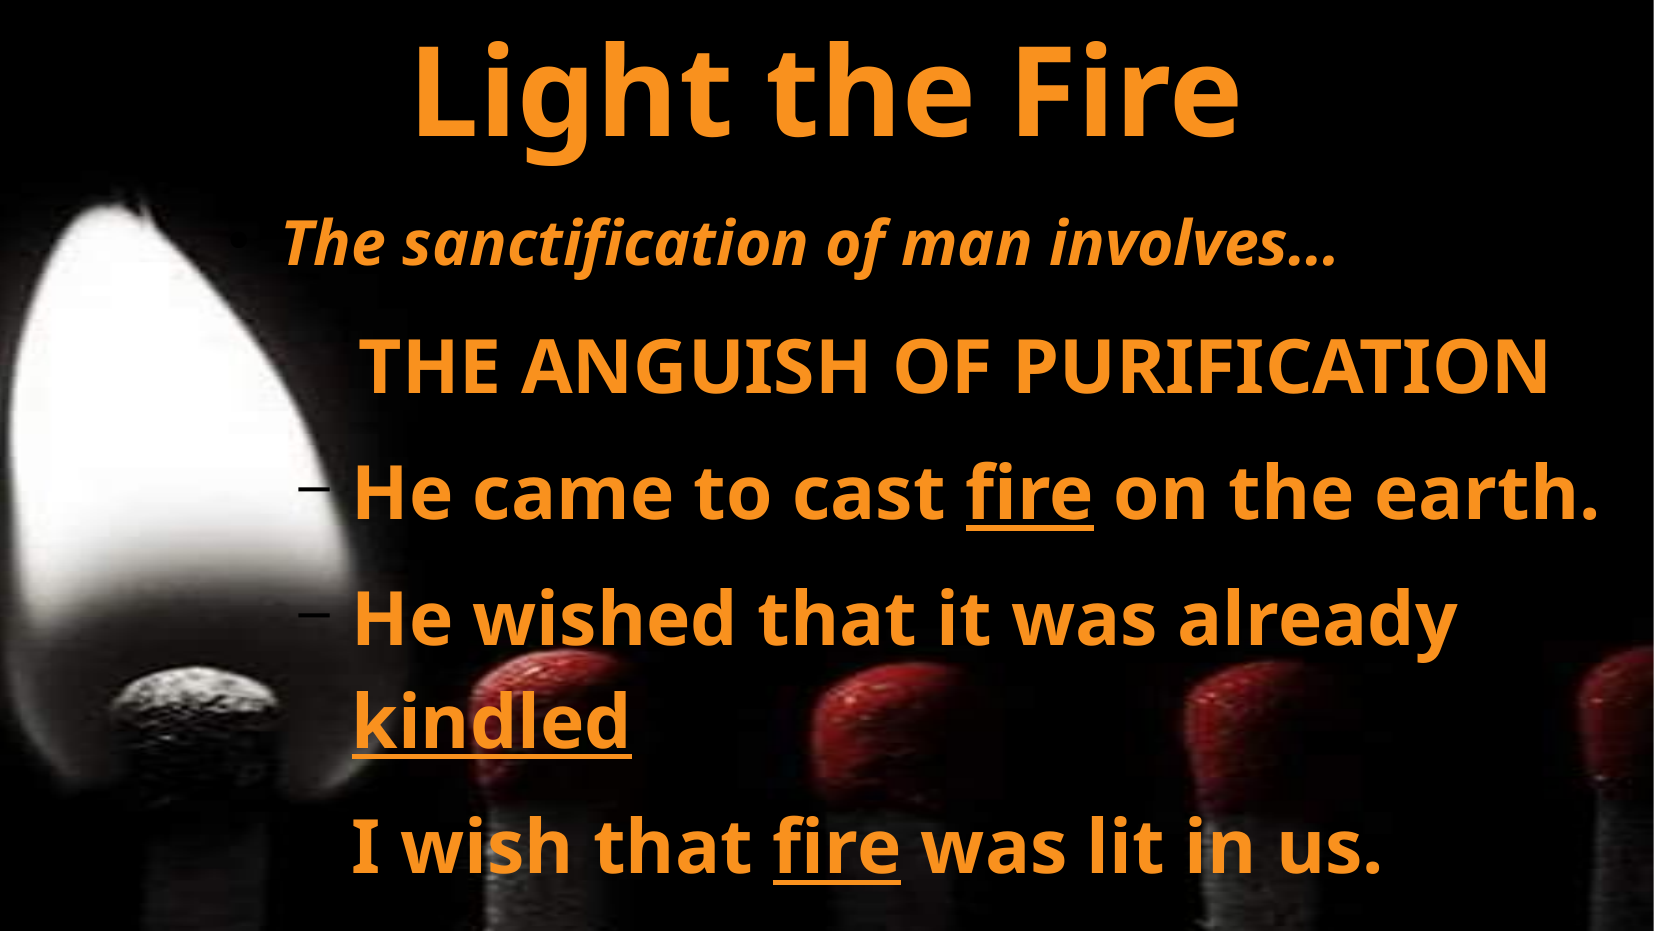

# Light the Fire
The sanctification of man involves…
THE ANGUISH OF PURIFICATION
He came to cast fire on the earth.
He wished that it was already kindled
I wish that fire was lit in us.